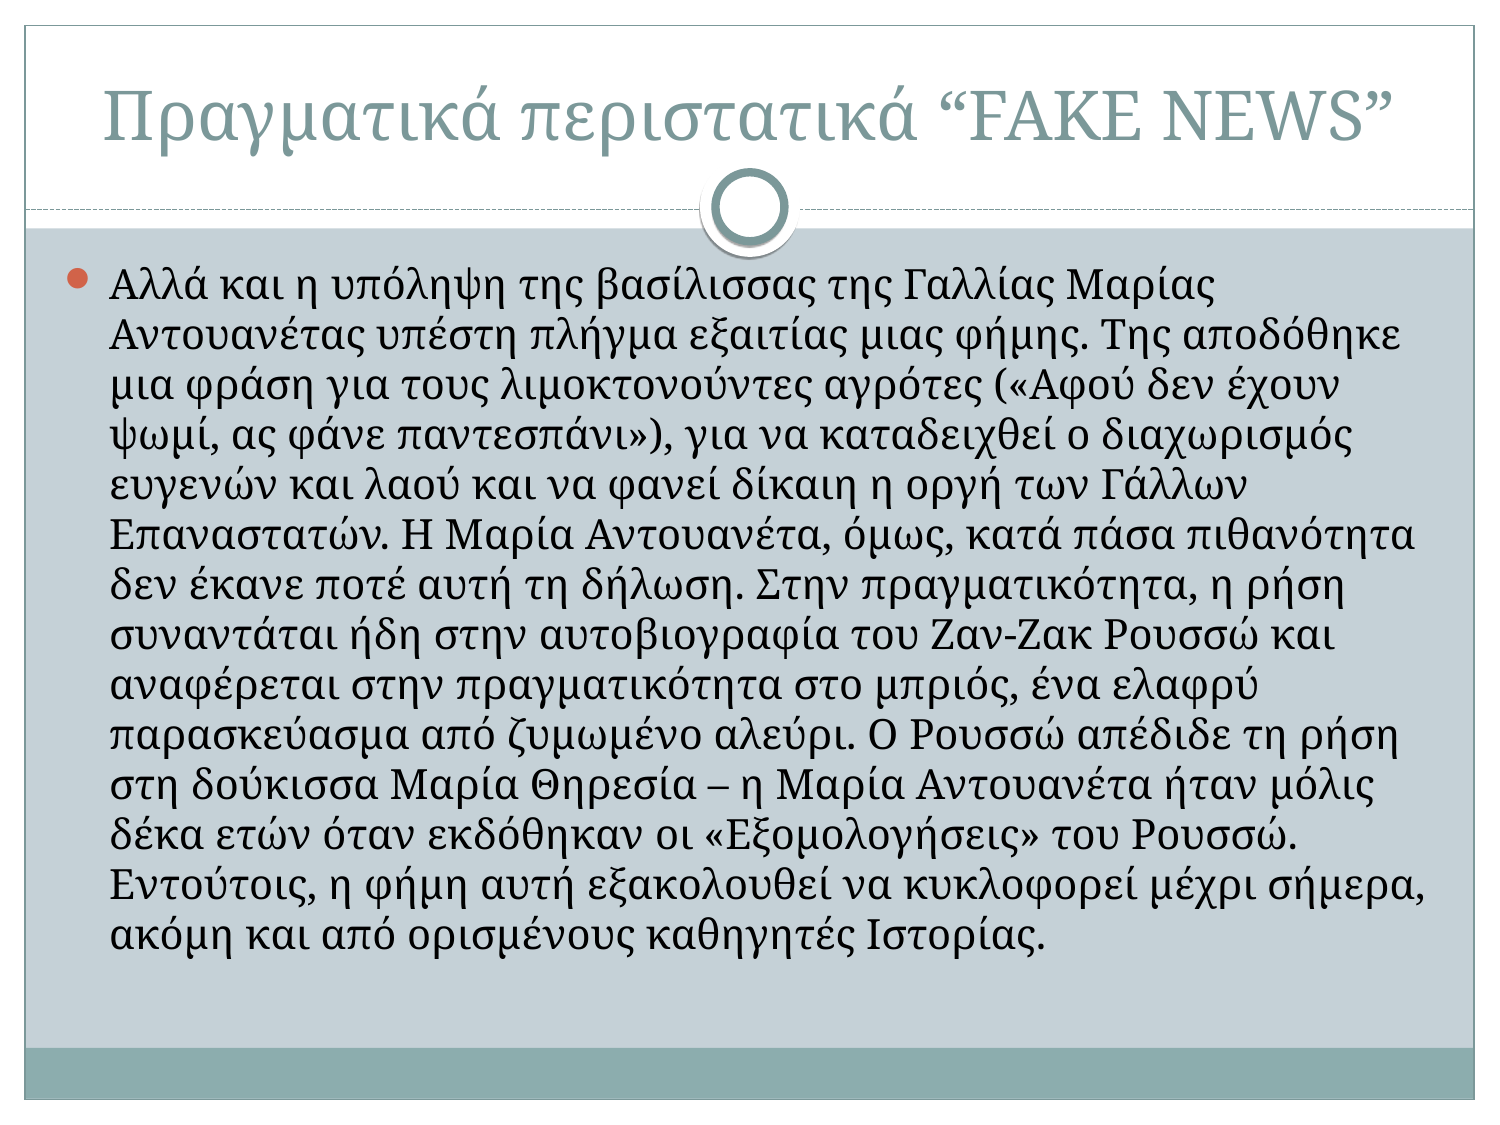

# Πραγματικά περιστατικά “FAKE NEWS”
Αλλά και η υπόληψη της βασίλισσας της Γαλλίας Μαρίας Αντουανέτας υπέστη πλήγμα εξαιτίας μιας φήμης. Της αποδόθηκε μια φράση για τους λιμοκτονούντες αγρότες («Αφού δεν έχουν ψωμί, ας φάνε παντεσπάνι»), για να καταδειχθεί ο διαχωρισμός ευγενών και λαού και να φανεί δίκαιη η οργή των Γάλλων Επαναστατών. Η Μαρία Αντουανέτα, όμως, κατά πάσα πιθανότητα δεν έκανε ποτέ αυτή τη δήλωση. Στην πραγματικότητα, η ρήση συναντάται ήδη στην αυτοβιογραφία του Ζαν-Ζακ Ρουσσώ και αναφέρεται στην πραγματικότητα στο μπριός, ένα ελαφρύ παρασκεύασμα από ζυμωμένο αλεύρι. Ο Ρουσσώ απέδιδε τη ρήση στη δούκισσα Μαρία Θηρεσία – η Μαρία Αντουανέτα ήταν μόλις δέκα ετών όταν εκδόθηκαν οι «Εξομολογήσεις» του Ρουσσώ. Εντούτοις, η φήμη αυτή εξακολουθεί να κυκλοφορεί μέχρι σήμερα, ακόμη και από ορισμένους καθηγητές Ιστορίας.